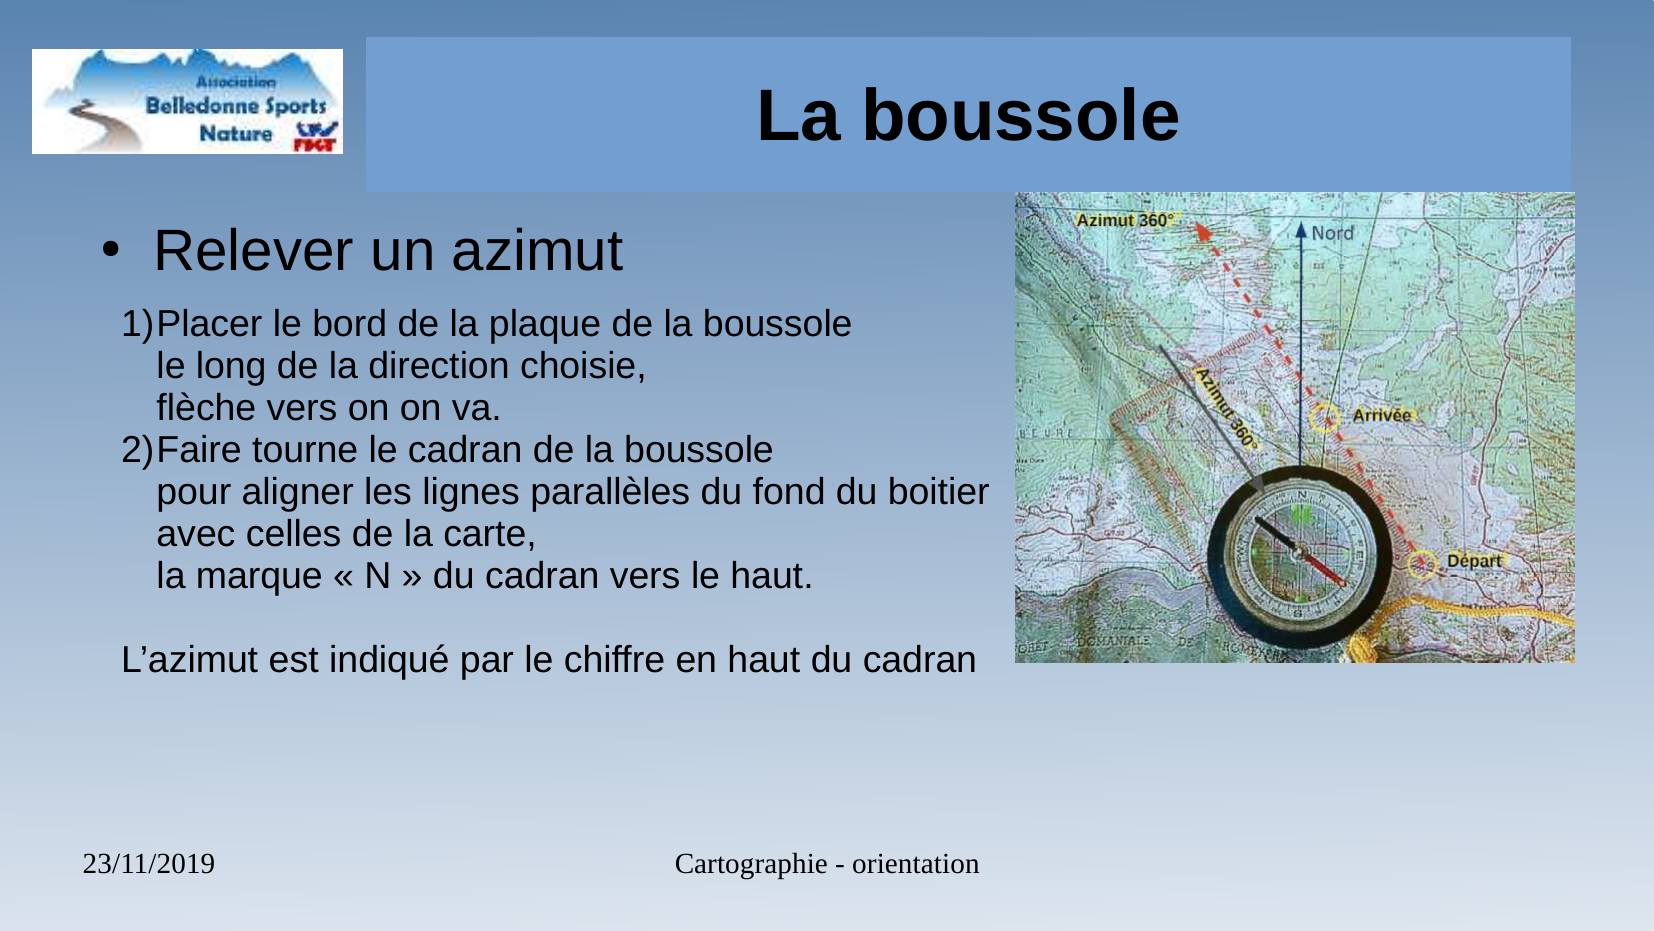

# La boussole
Relever un azimut
Placer le bord de la plaque de la boussole
le long de la direction choisie,
flèche vers on on va.
Faire tourne le cadran de la boussole
pour aligner les lignes parallèles du fond du boitier
avec celles de la carte,
la marque « N » du cadran vers le haut.
L’azimut est indiqué par le chiffre en haut du cadran